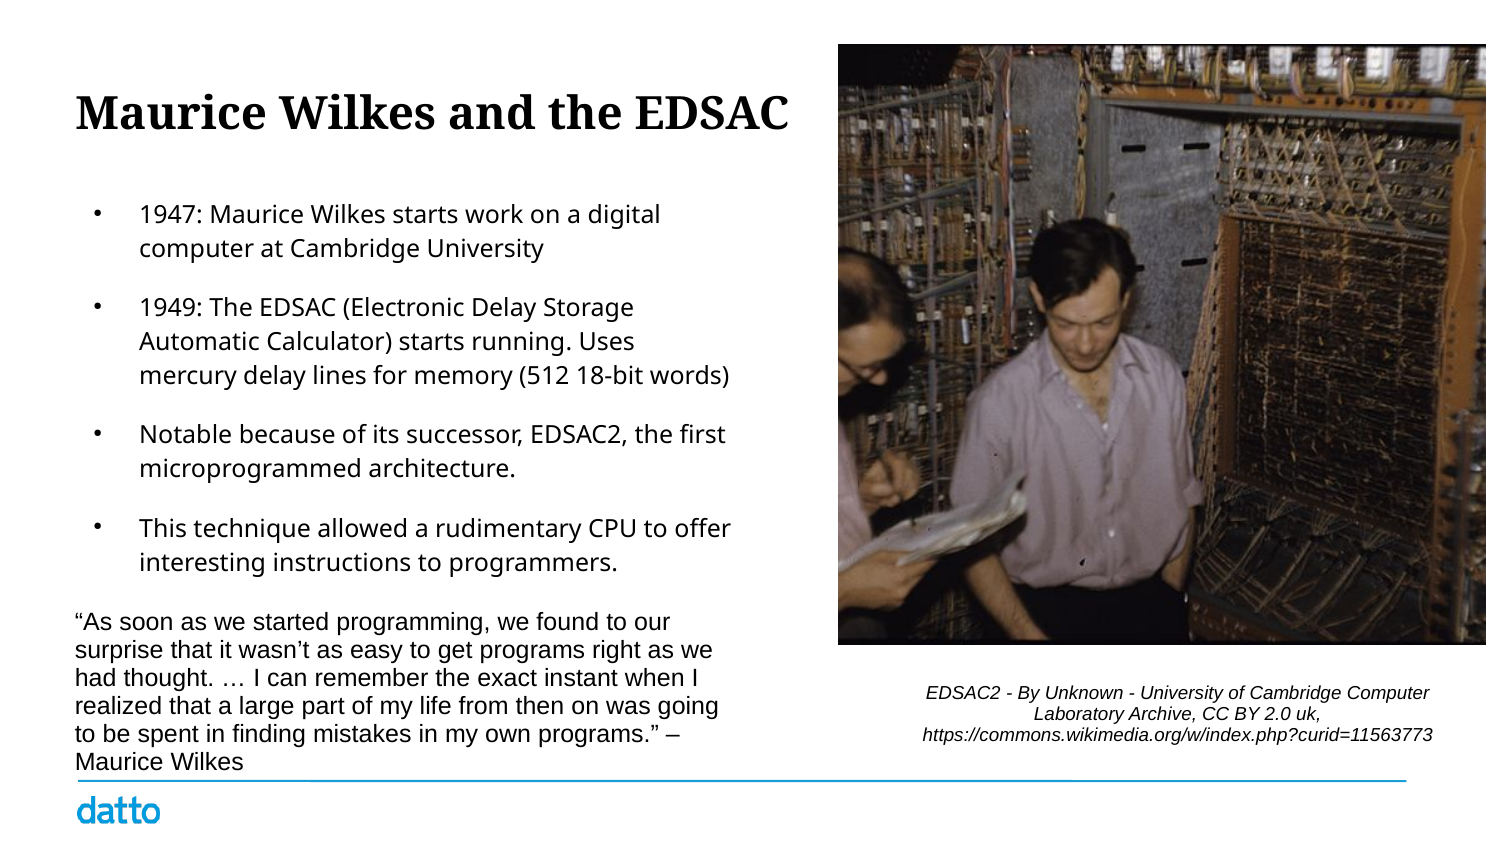

# Maurice Wilkes and the EDSAC
1947: Maurice Wilkes starts work on a digital computer at Cambridge University
1949: The EDSAC (Electronic Delay Storage Automatic Calculator) starts running. Uses mercury delay lines for memory (512 18-bit words)
Notable because of its successor, EDSAC2, the first microprogrammed architecture.
This technique allowed a rudimentary CPU to offer interesting instructions to programmers.
“As soon as we started programming, we found to our surprise that it wasn’t as easy to get programs right as we had thought. … I can remember the exact instant when I realized that a large part of my life from then on was going to be spent in finding mistakes in my own programs.” – Maurice Wilkes
EDSAC2 - By Unknown - University of Cambridge Computer Laboratory Archive, CC BY 2.0 uk, https://commons.wikimedia.org/w/index.php?curid=11563773